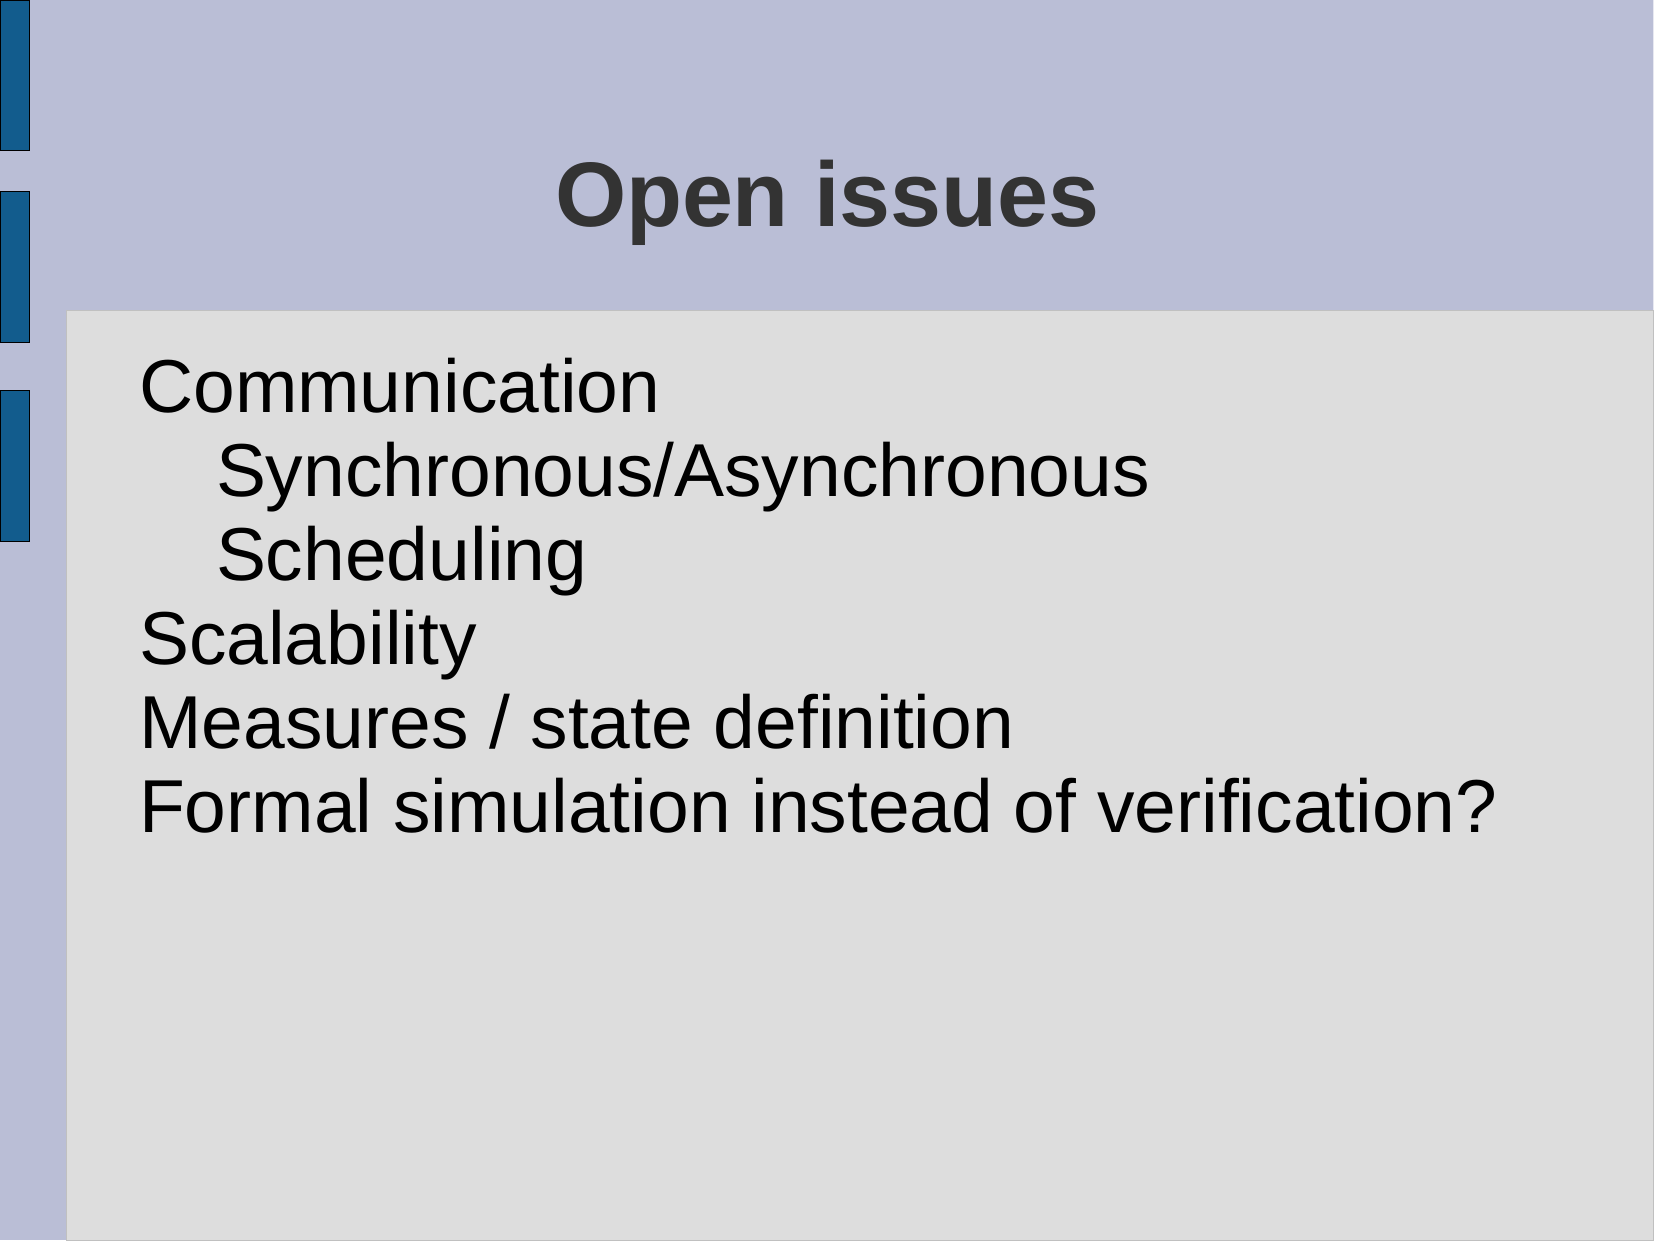

# Open issues
Communication
Synchronous/Asynchronous
Scheduling
Scalability
Measures / state definition
Formal simulation instead of verification?